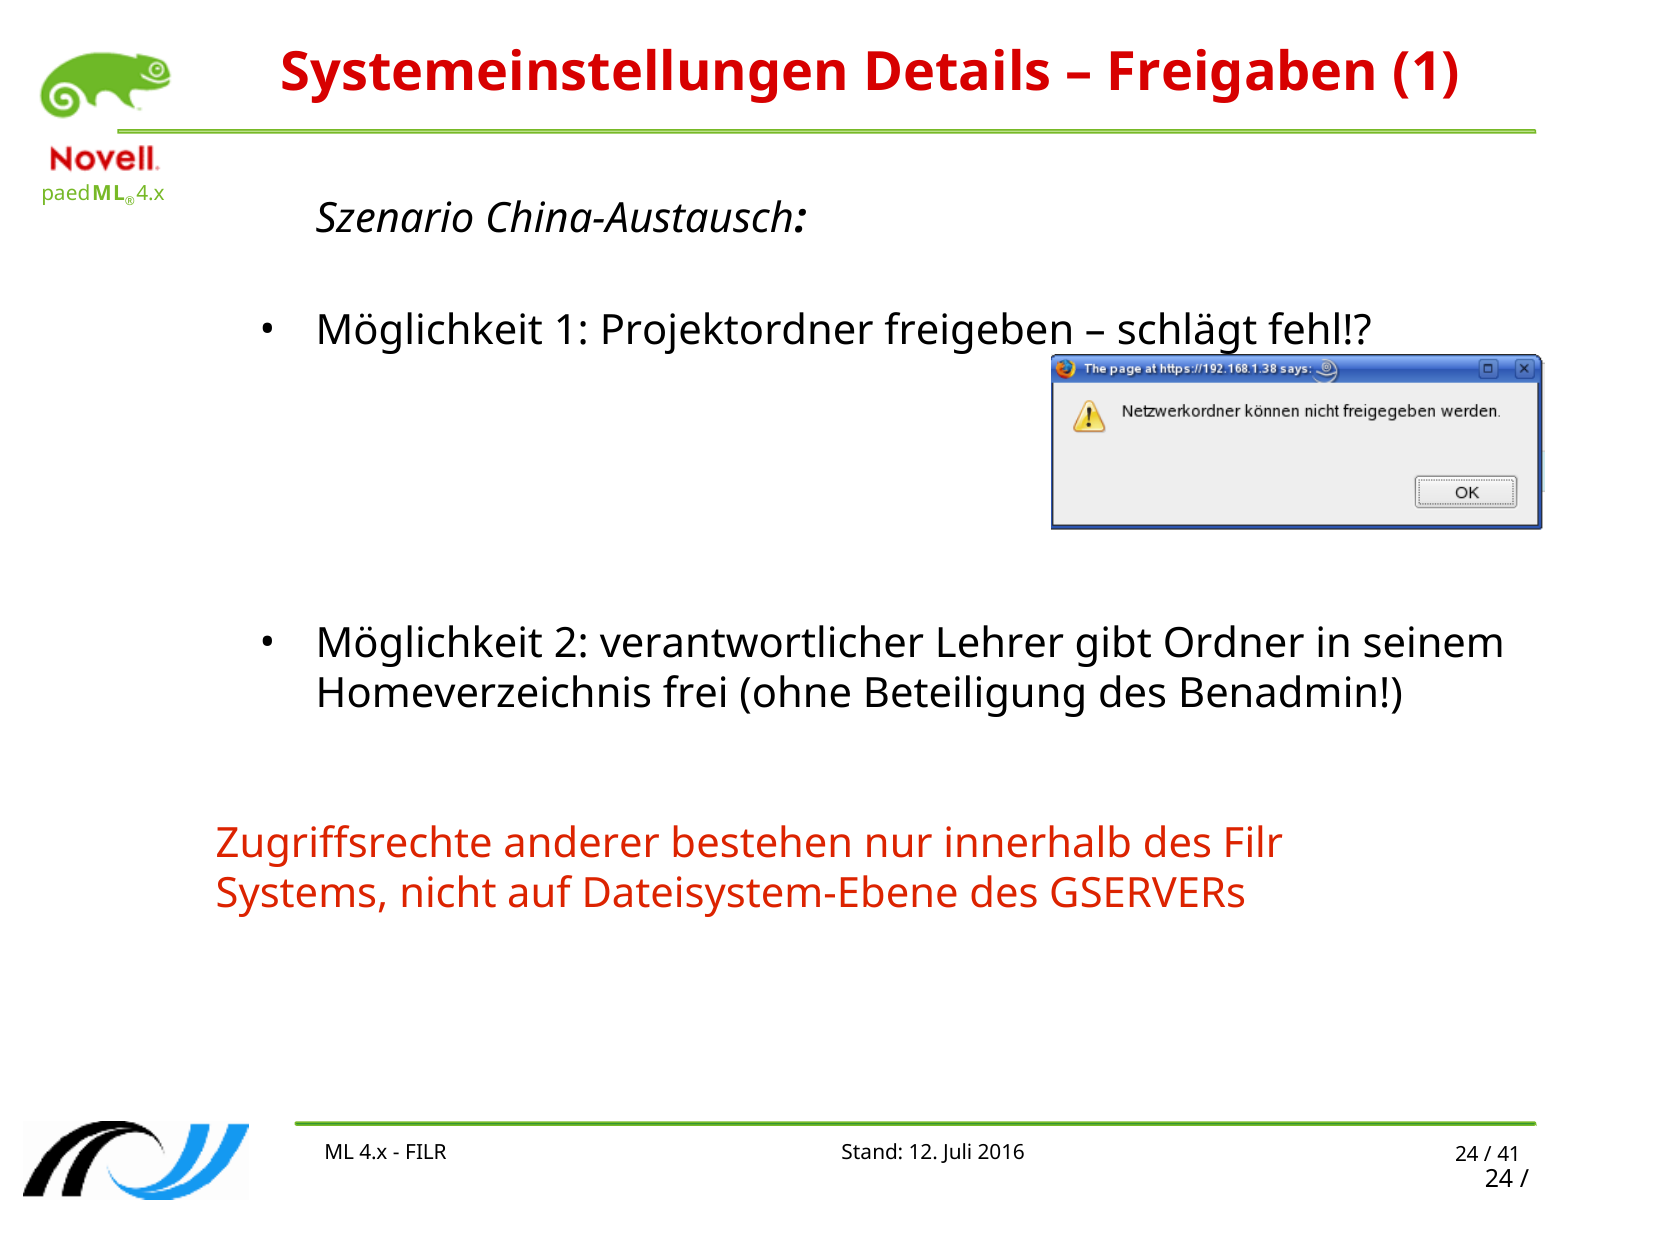

# Systemeinstellungen Details – Freigaben (1)
Szenario China-Austausch:
Möglichkeit 1: Projektordner freigeben – schlägt fehl!?
Möglichkeit 2: verantwortlicher Lehrer gibt Ordner in seinem Homeverzeichnis frei (ohne Beteiligung des Benadmin!)
Zugriffsrechte anderer bestehen nur innerhalb des Filr Systems, nicht auf Dateisystem-Ebene des GSERVERs
ML 4.x - FILR
12. Juli 2016
24